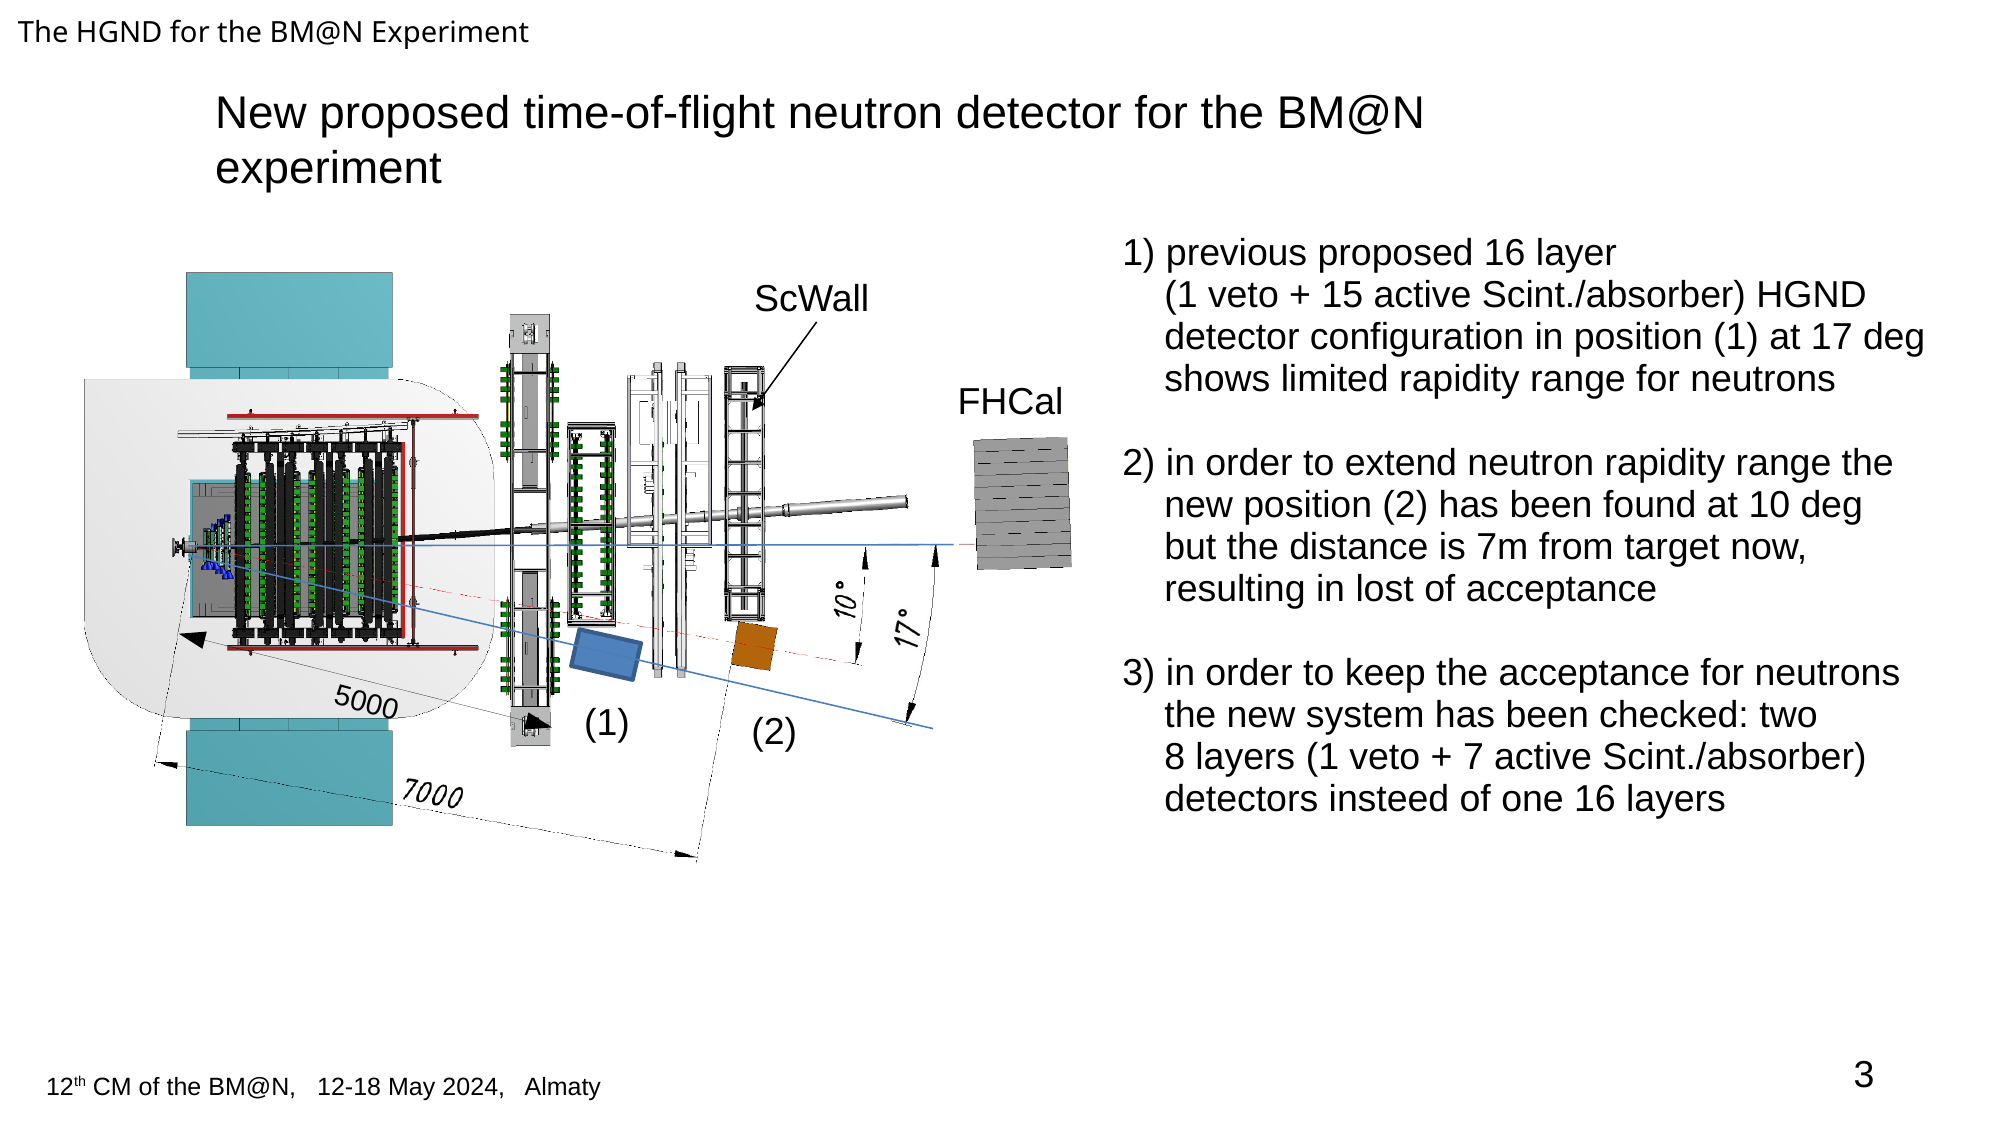

The HGND for the BM@N Experiment
New proposed time-of-flight neutron detector for the BM@N experiment
1) previous proposed 16 layer
 (1 veto + 15 active Scint./absorber) HGND
 detector configuration in position (1) at 17 deg
 shows limited rapidity range for neutrons
2) in order to extend neutron rapidity range the
 new position (2) has been found at 10 deg
 but the distance is 7m from target now,
 resulting in lost of acceptance
3) in order to keep the acceptance for neutrons
 the new system has been checked: two
 8 layers (1 veto + 7 active Scint./absorber)
 detectors insteed of one 16 layers
5000
(1)
(2)
12th CM of the BM@N, 12-18 May 2024, Almaty